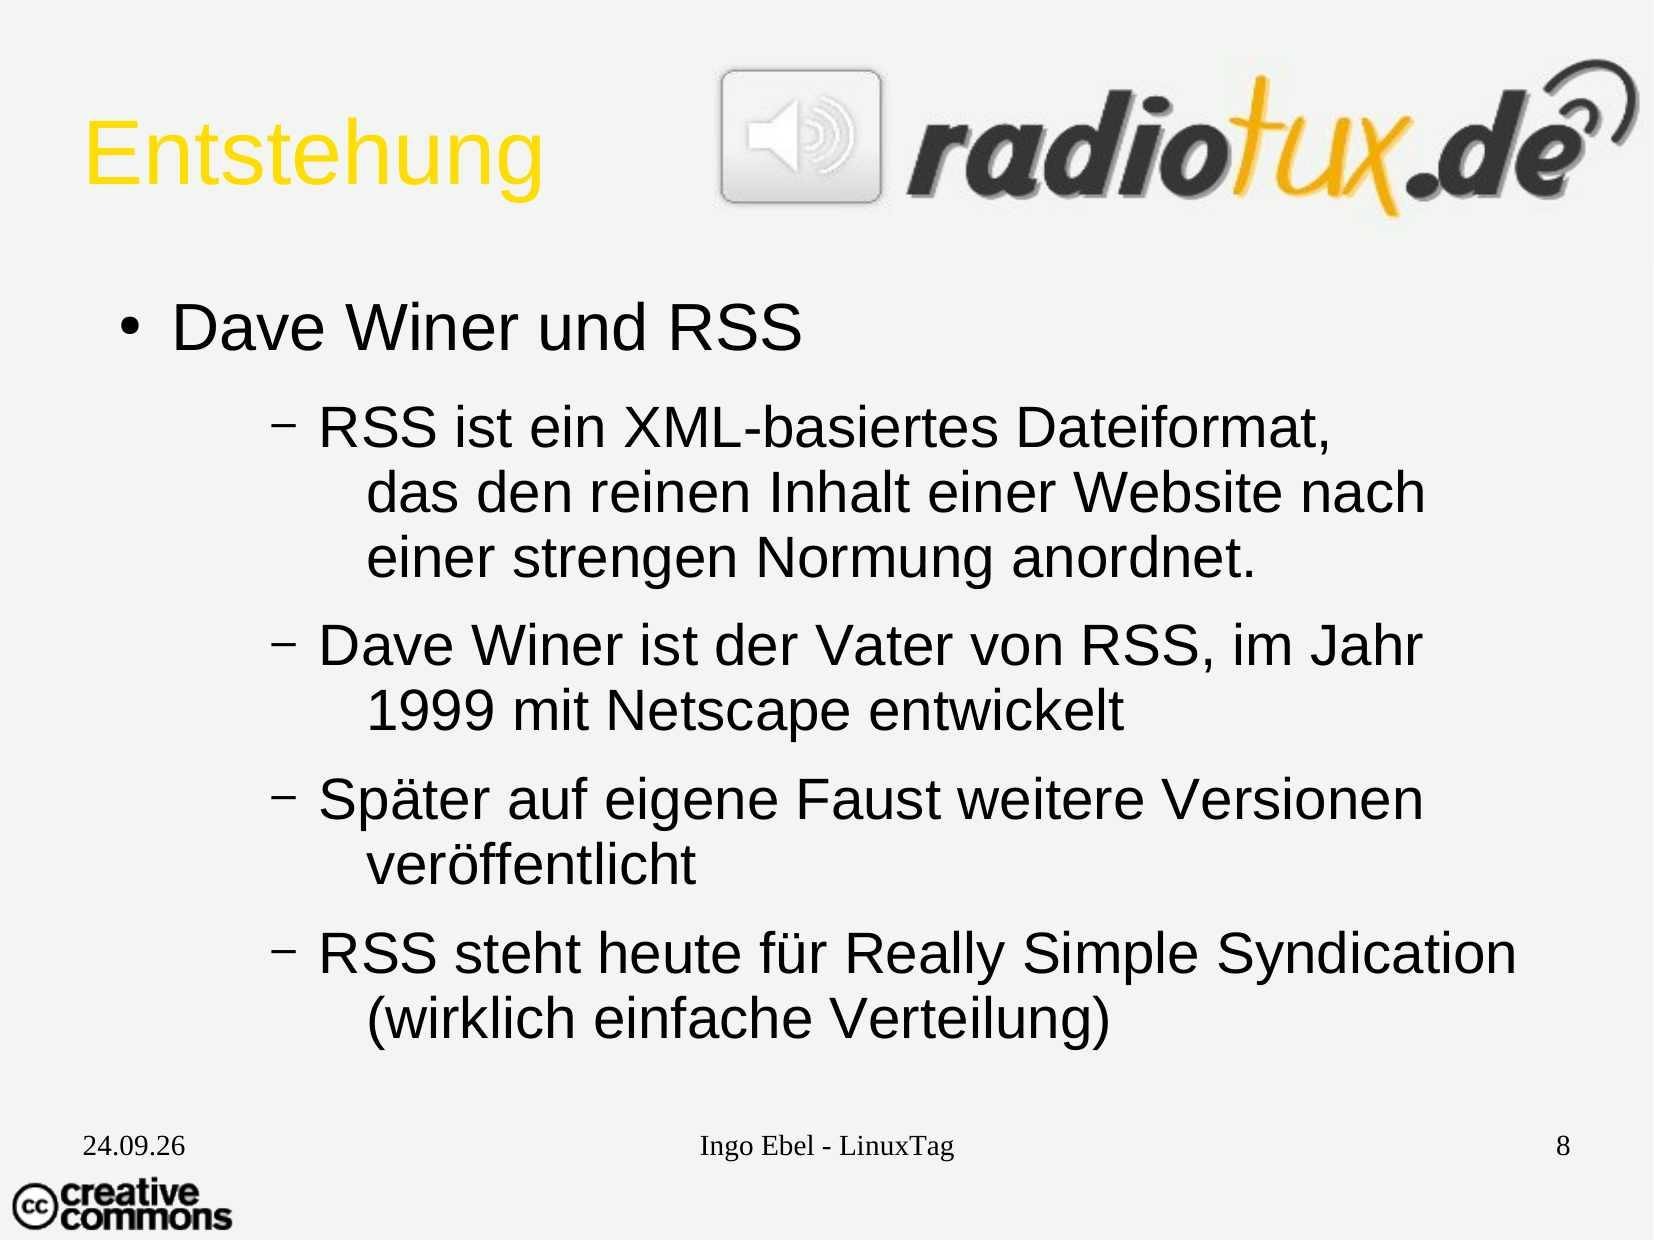

# Entstehung
Dave Winer und RSS
RSS ist ein XML-basiertes Dateiformat,
das den reinen Inhalt einer Website nach einer strengen Normung anordnet.
Dave Winer ist der Vater von RSS, im Jahr 1999 mit Netscape entwickelt
Später auf eigene Faust weitere Versionen veröffentlicht
RSS steht heute für Really Simple Syndication (wirklich einfache Verteilung)
Ingo Ebel - LinuxTag
8